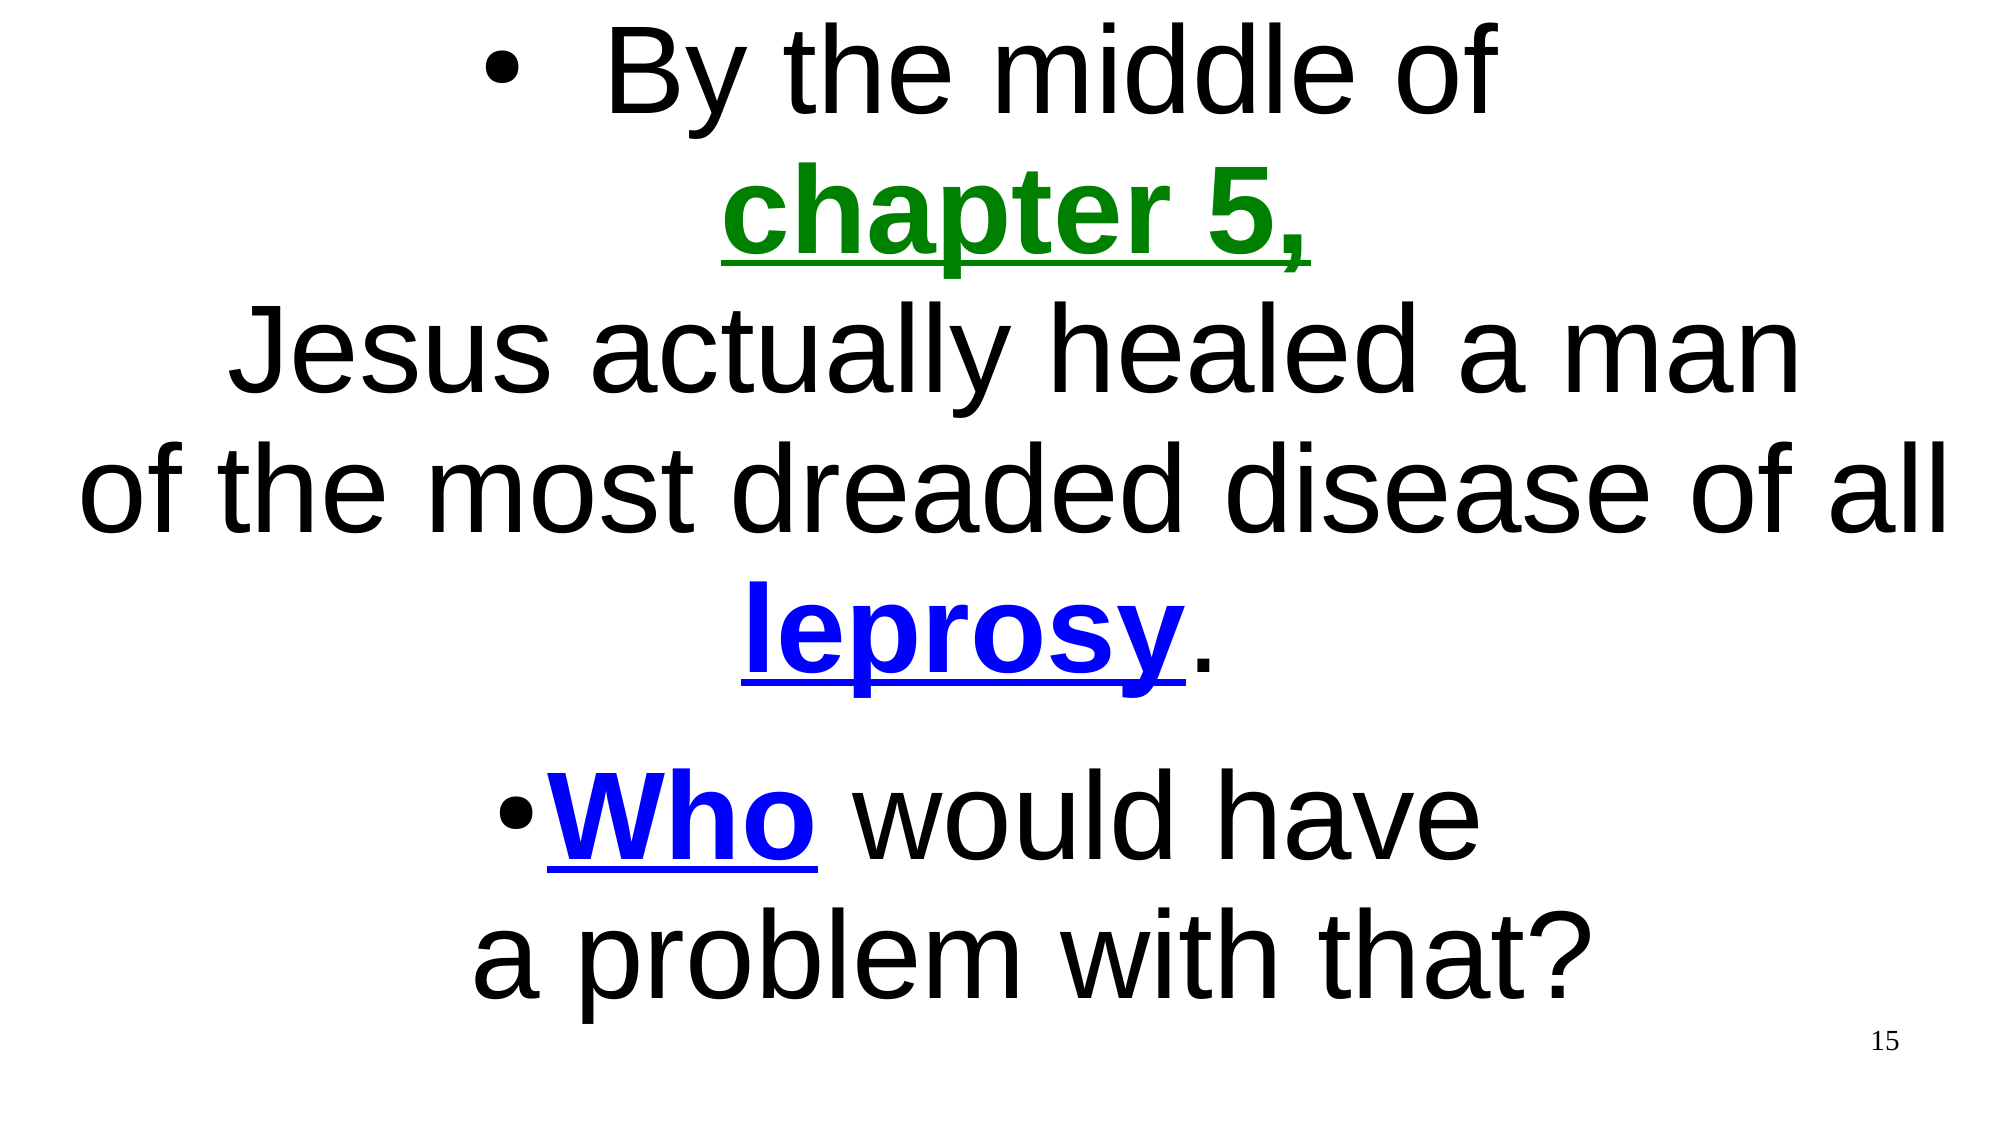

# By the middle of chapter 5, Jesus actually healed a man of the most dreaded disease of all leprosy.
Who would have
a problem with that?
15